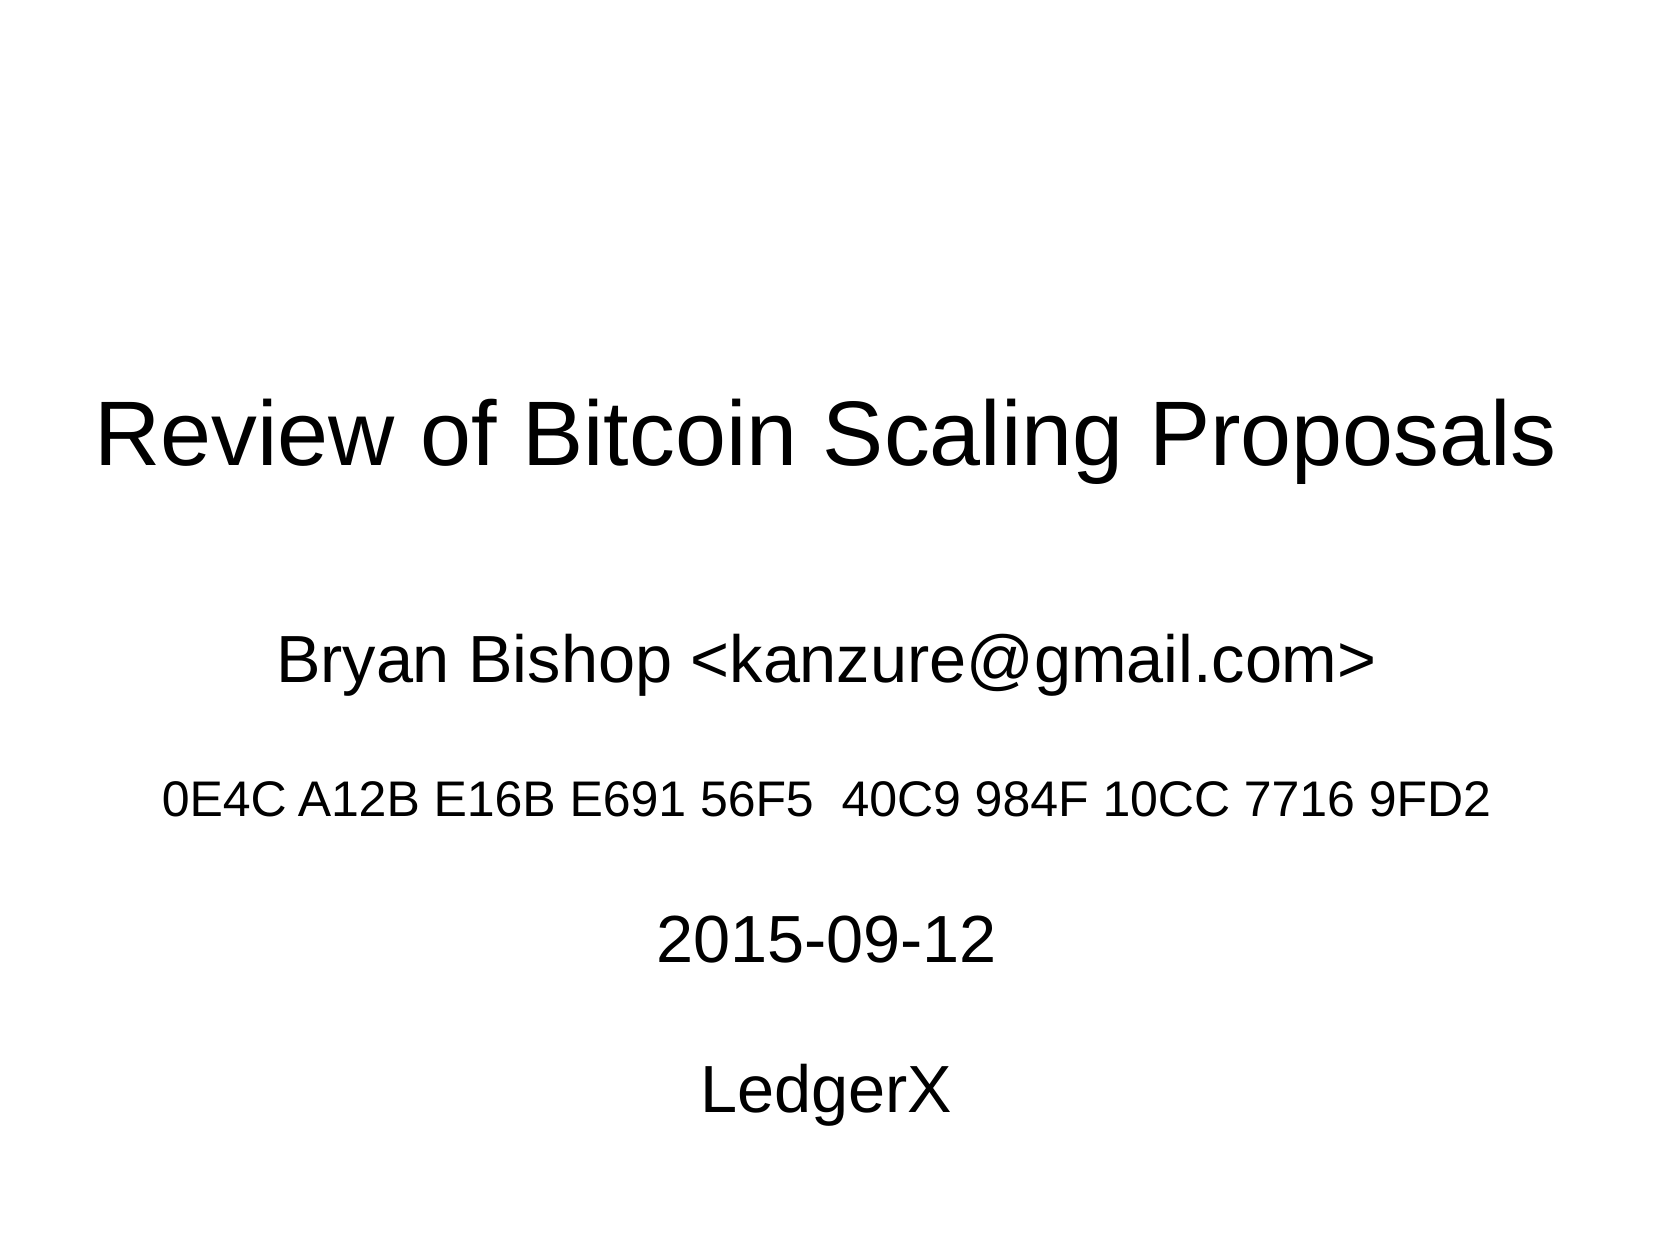

Bryan Bishop <kanzure@gmail.com>
0E4C A12B E16B E691 56F5 40C9 984F 10CC 7716 9FD2
2015-09-12
LedgerX
# Review of Bitcoin Scaling Proposals